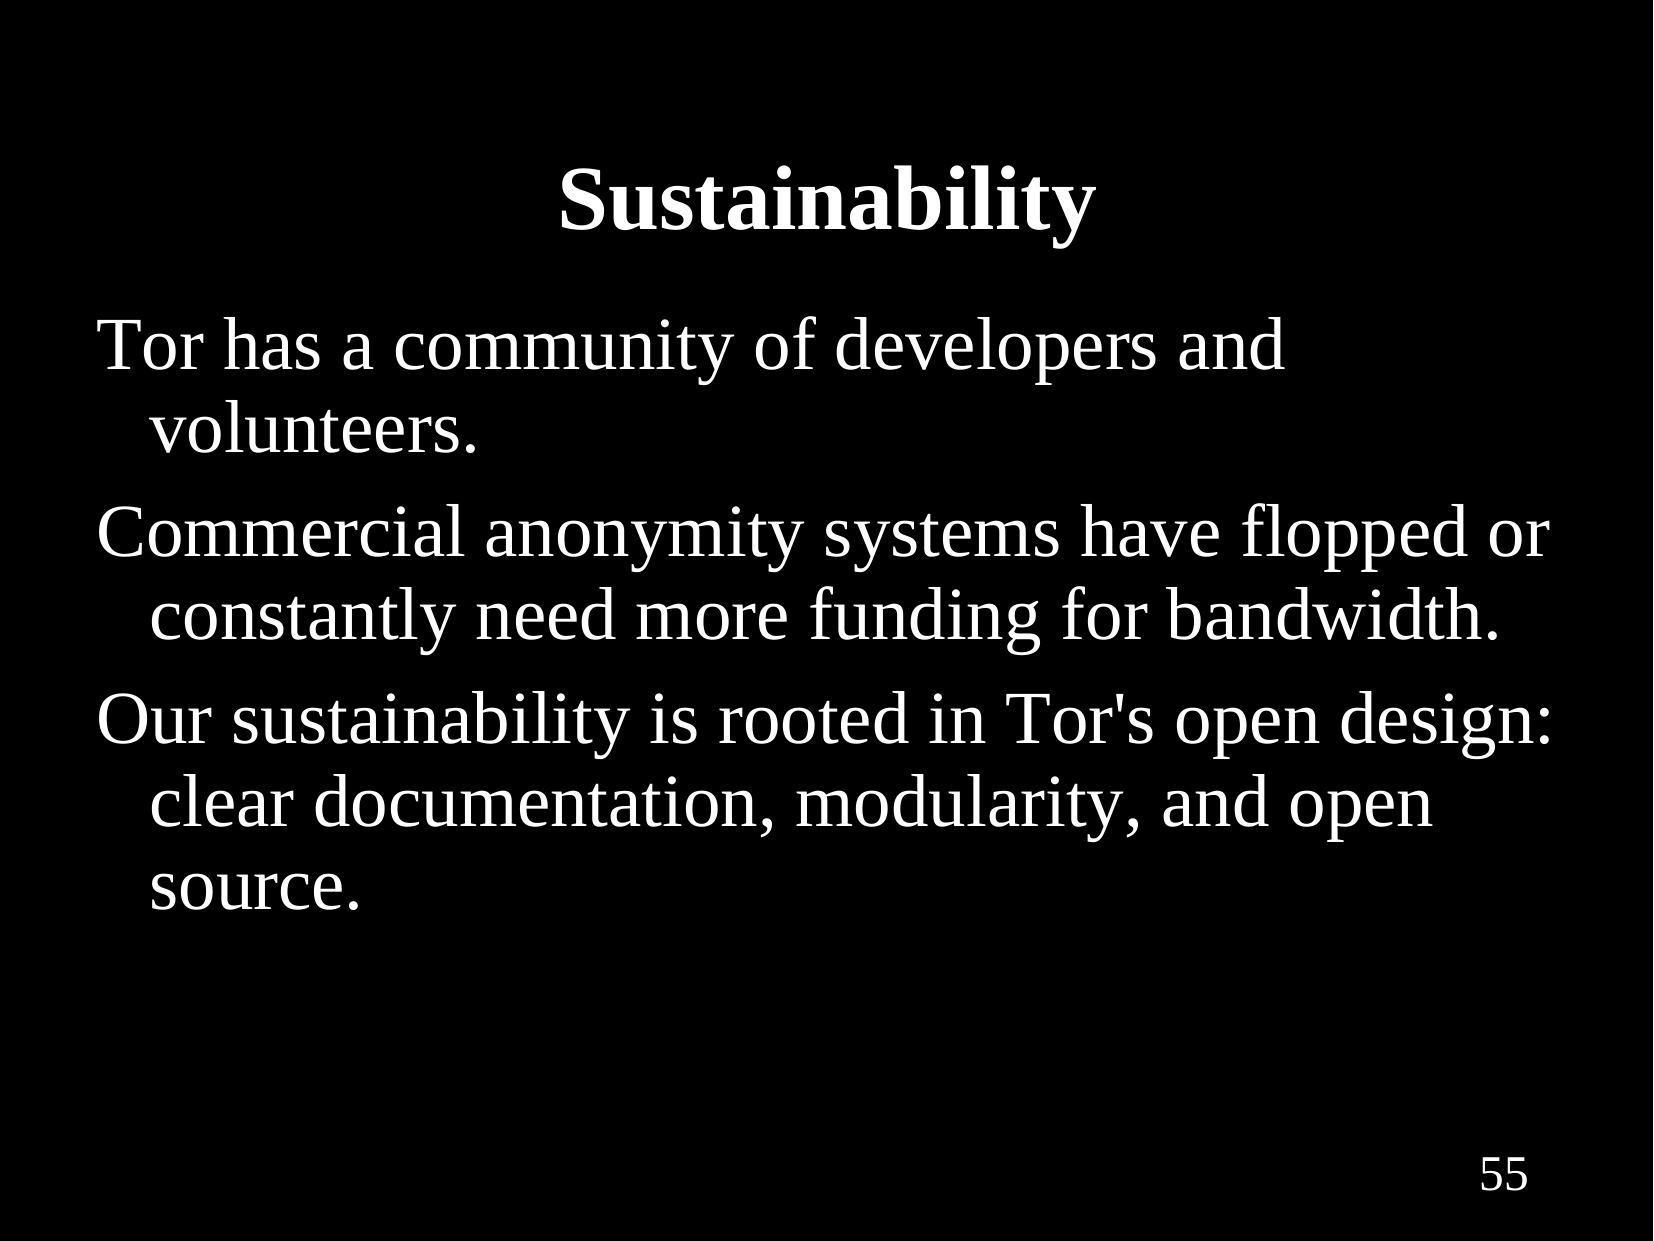

# Sustainability
Tor has a community of developers and volunteers.
Commercial anonymity systems have flopped or constantly need more funding for bandwidth.
Our sustainability is rooted in Tor's open design: clear documentation, modularity, and open source.